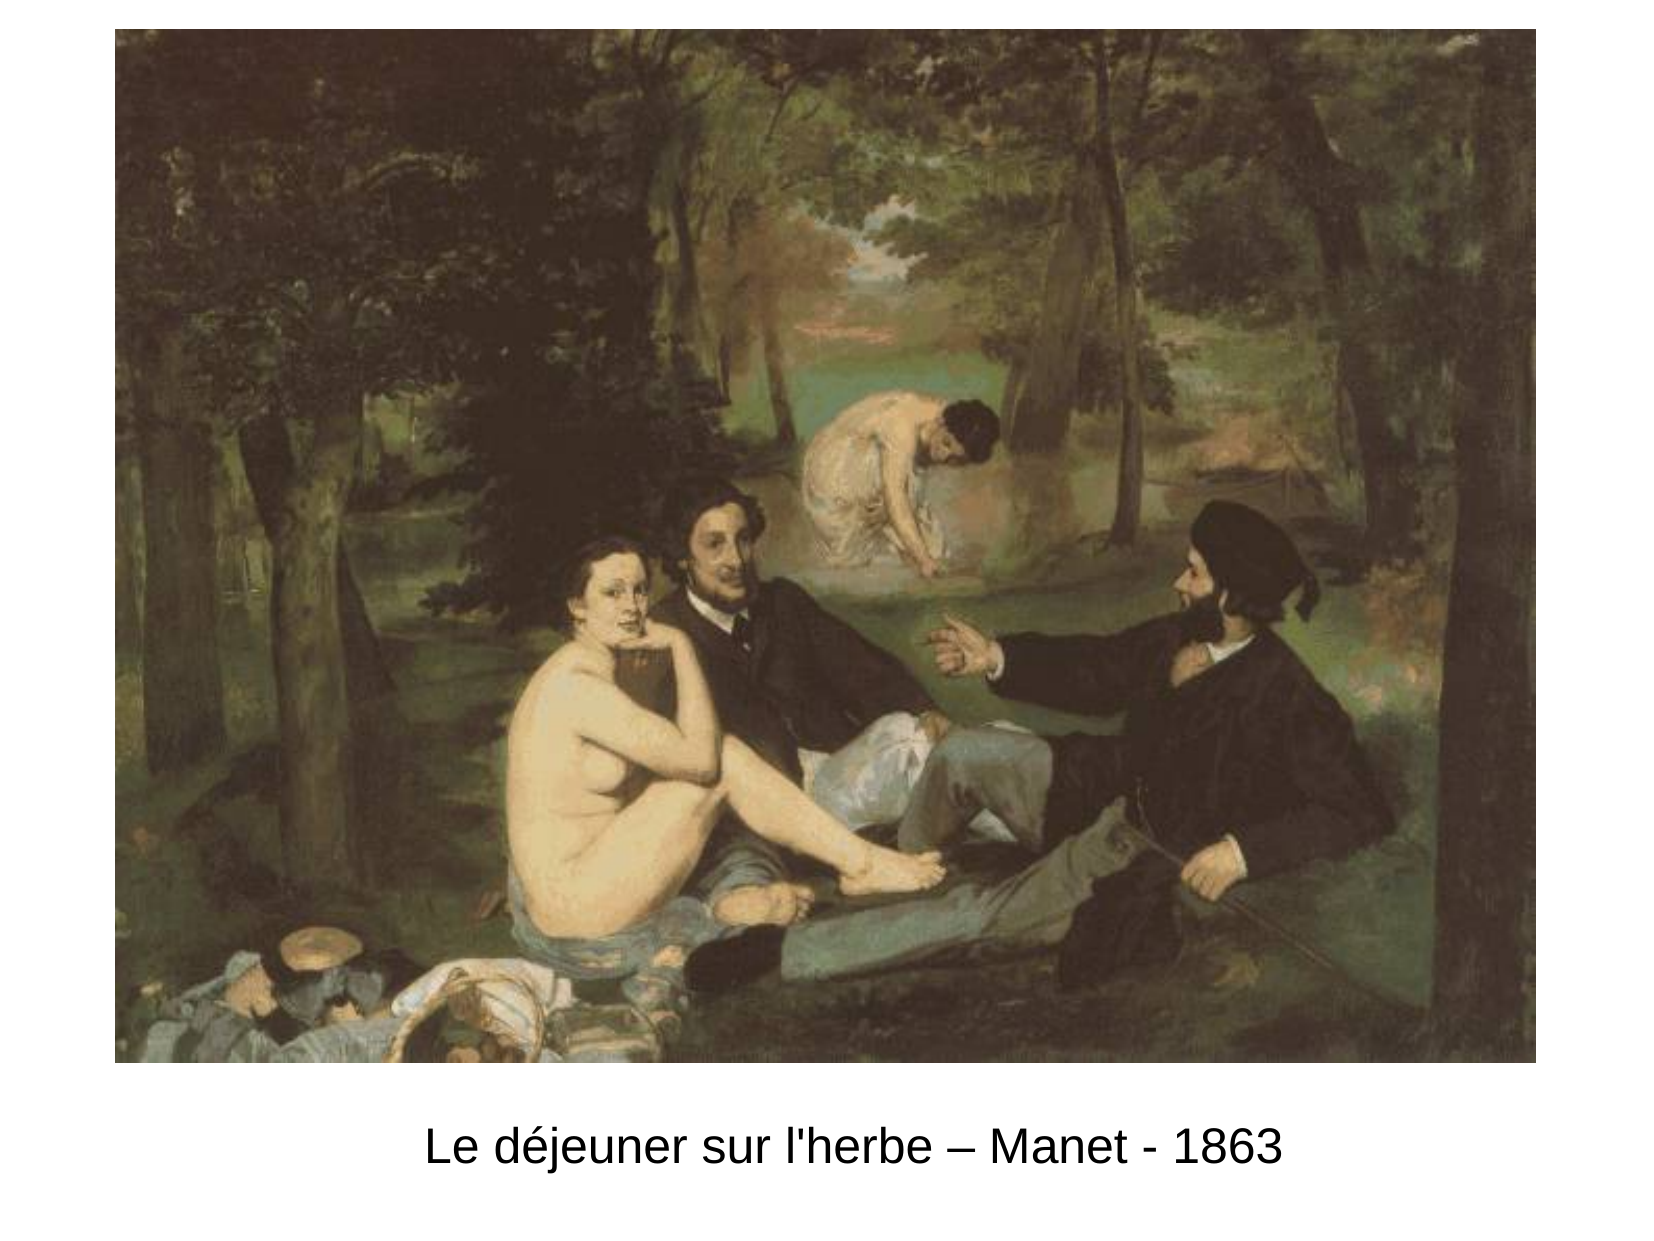

Le déjeuner sur l'herbe – Manet - 1863